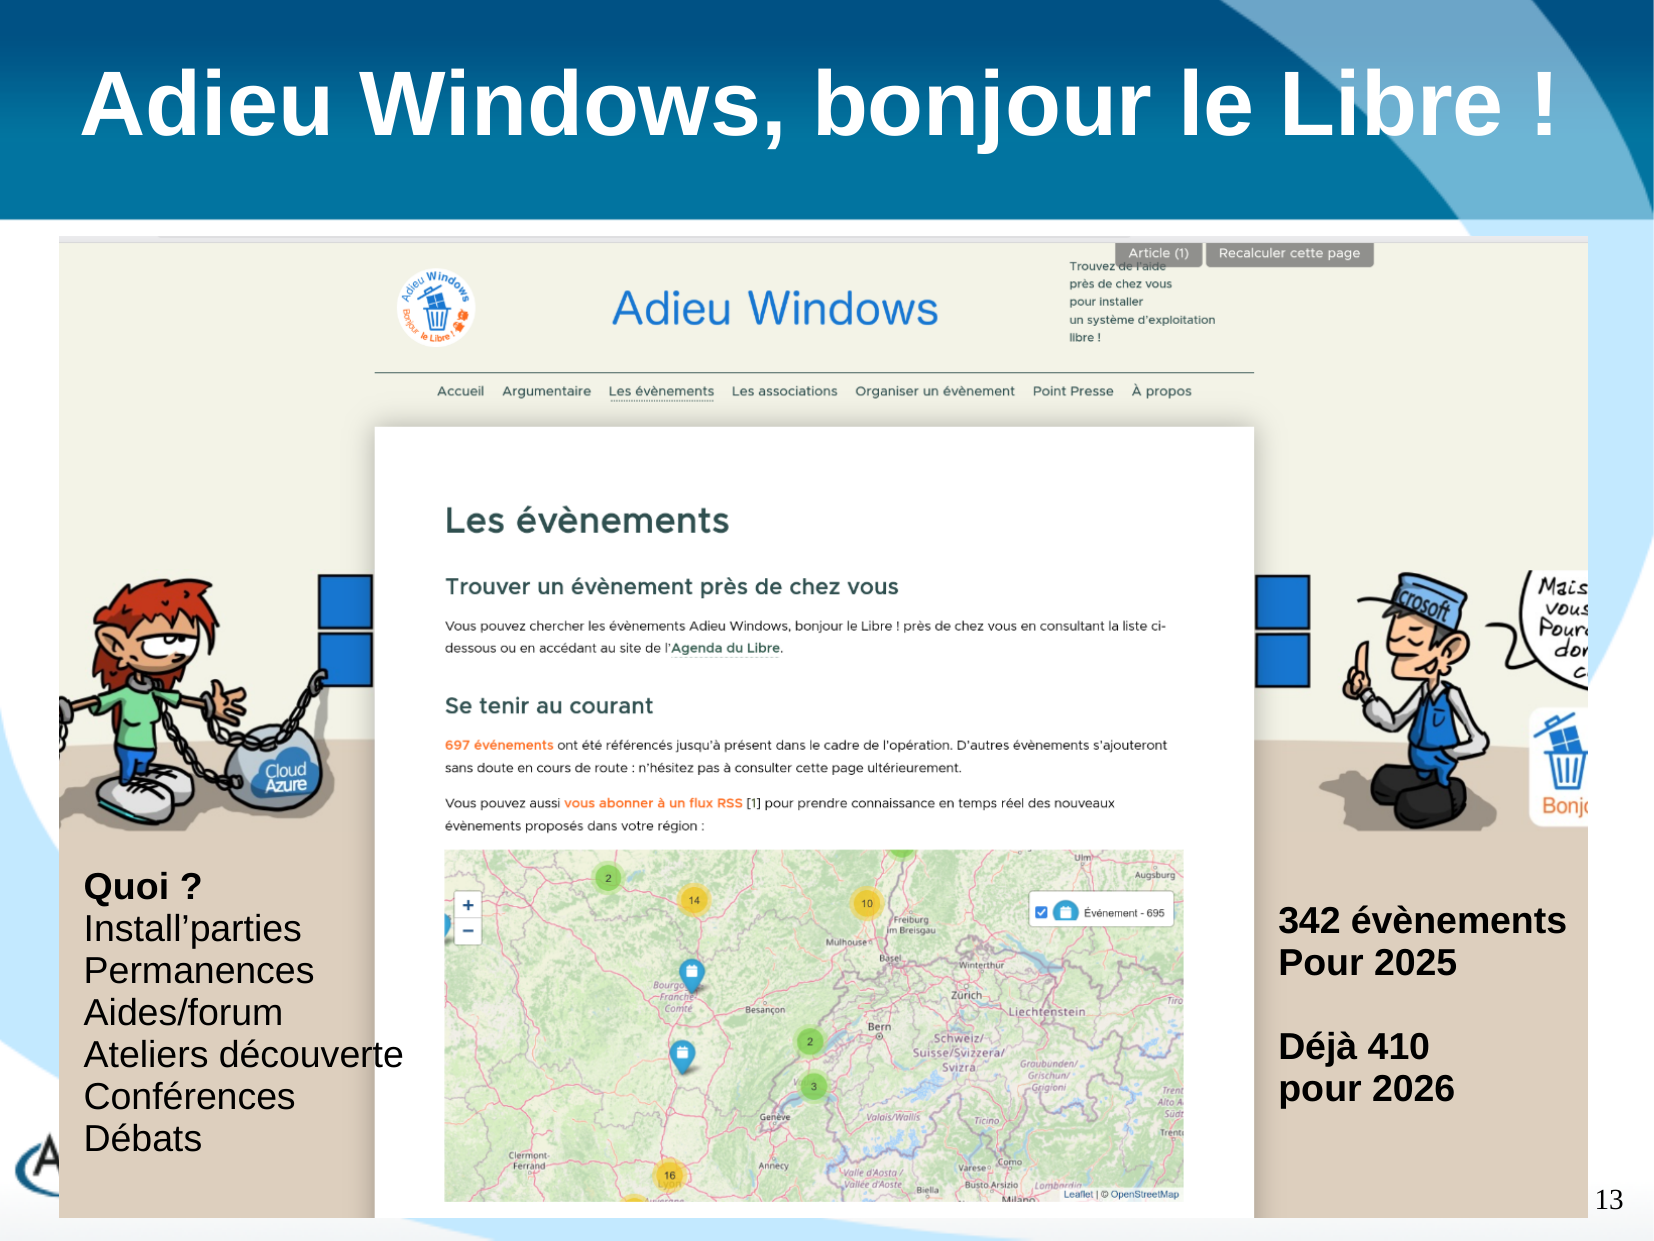

# Adieu Windows, bonjour le Libre !
Quoi ?
Install’parties
Permanences
Aides/forum
Ateliers découverte
Conférences
Débats
342 évènements
Pour 2025
Déjà 410
pour 2026
Adieu Windows, bonjour le Libre!
13